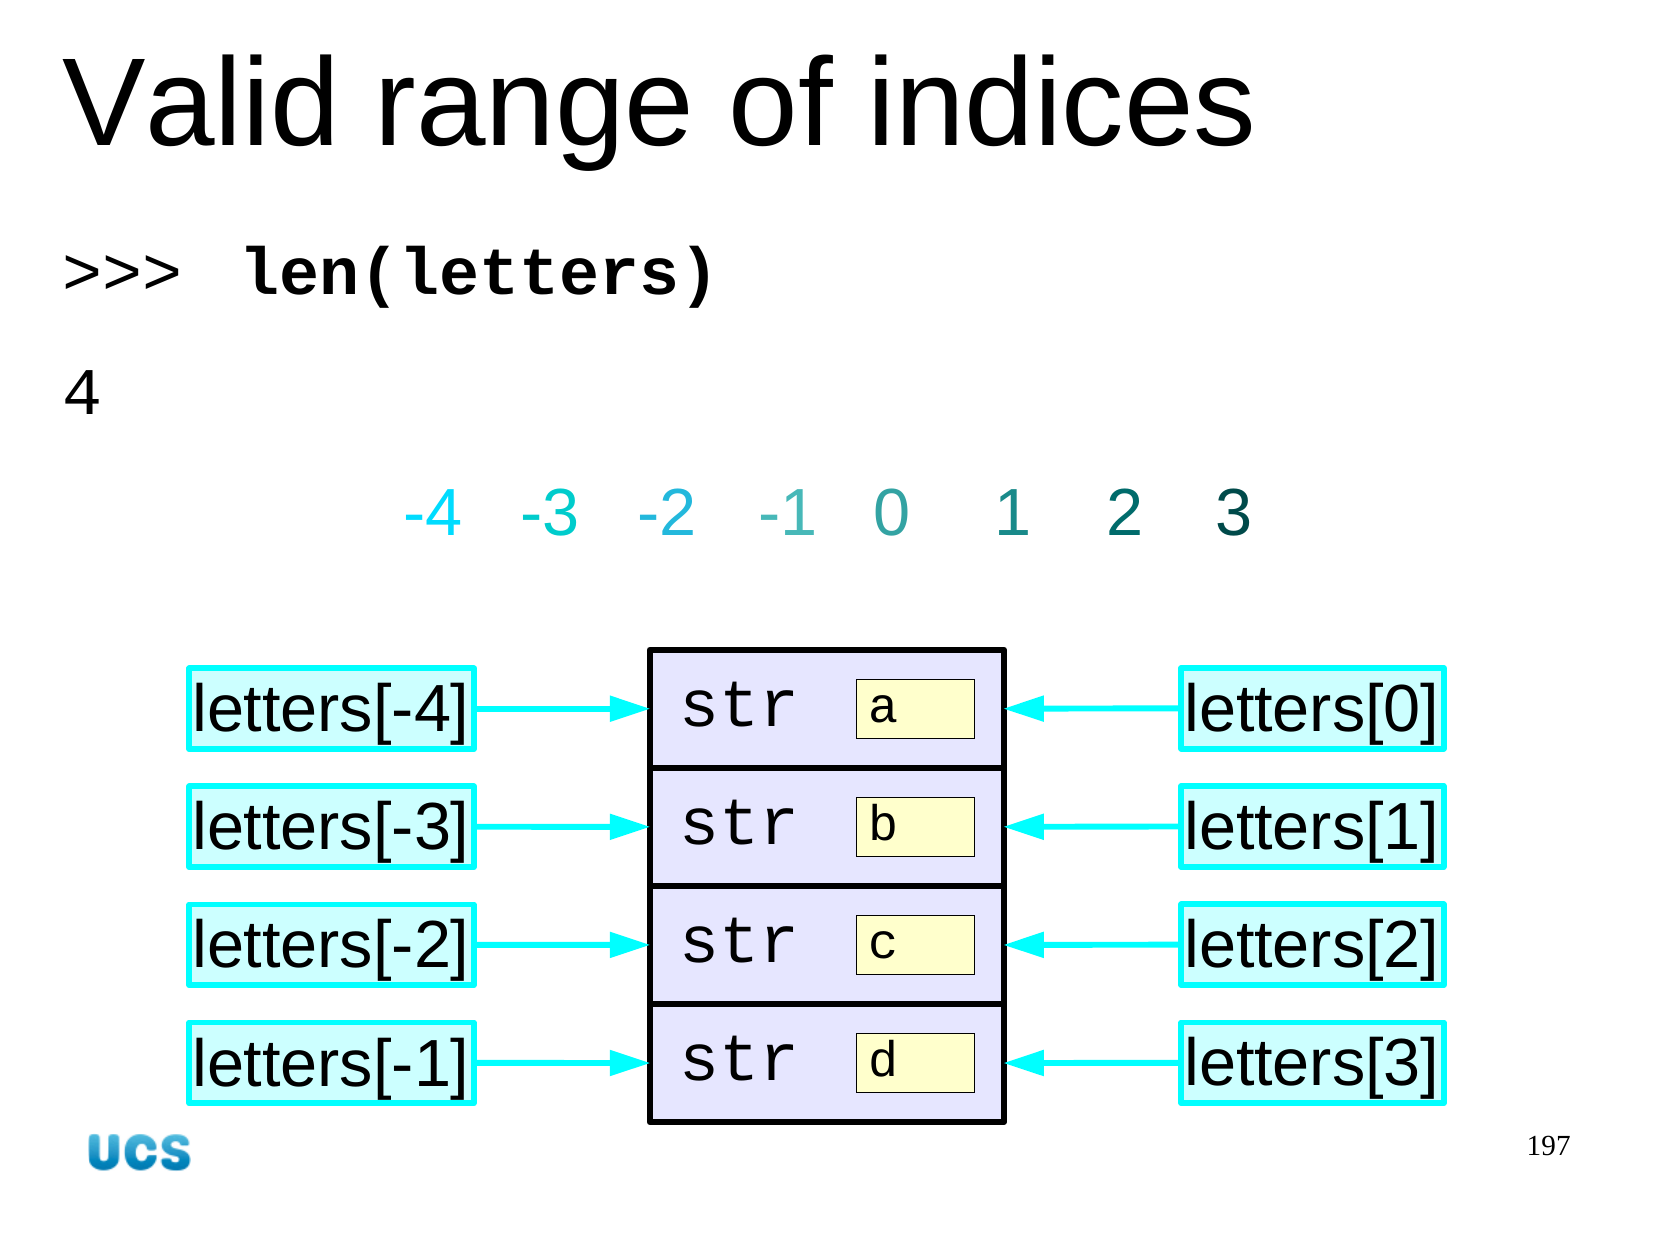

Valid range of indices
>>>
len(letters)
4
-4	-3	-2	-1	0	1	2	3
str
letters[0]
letters[-4]
a
str
letters[1]
letters[-3]
b
str
letters[2]
letters[-2]
c
str
letters[3]
letters[-1]
d
197